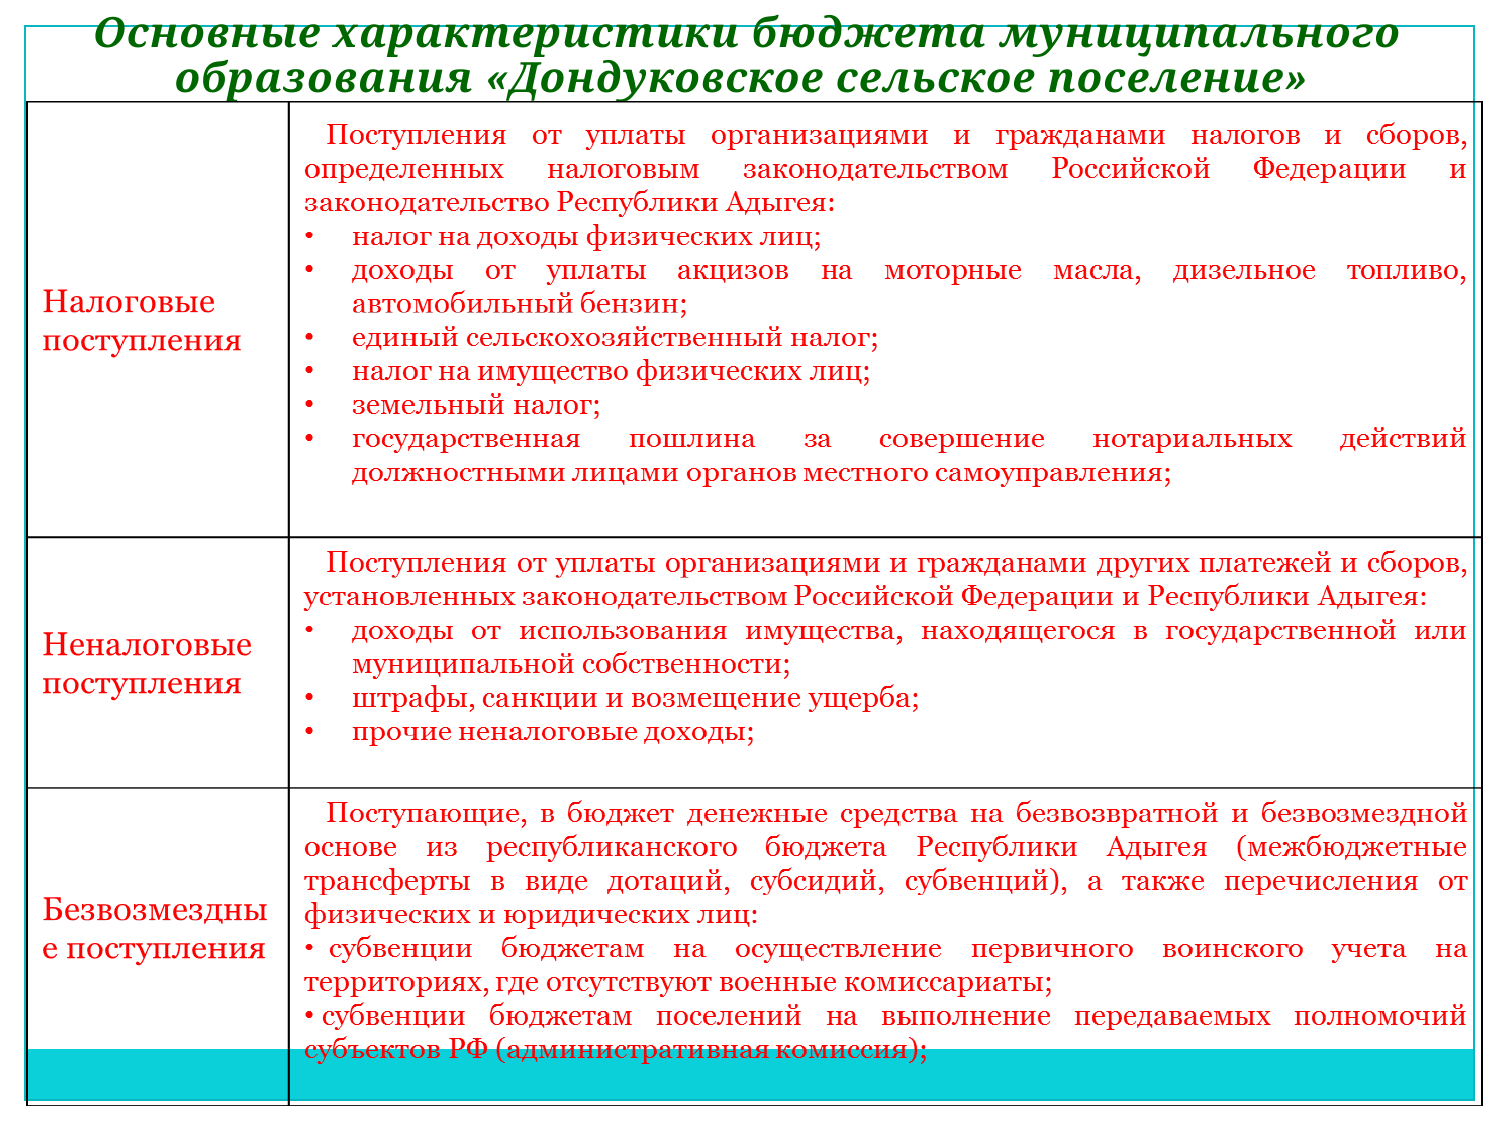

Основные характеристики бюджета муниципального образования «Дондуковское сельское поселение»